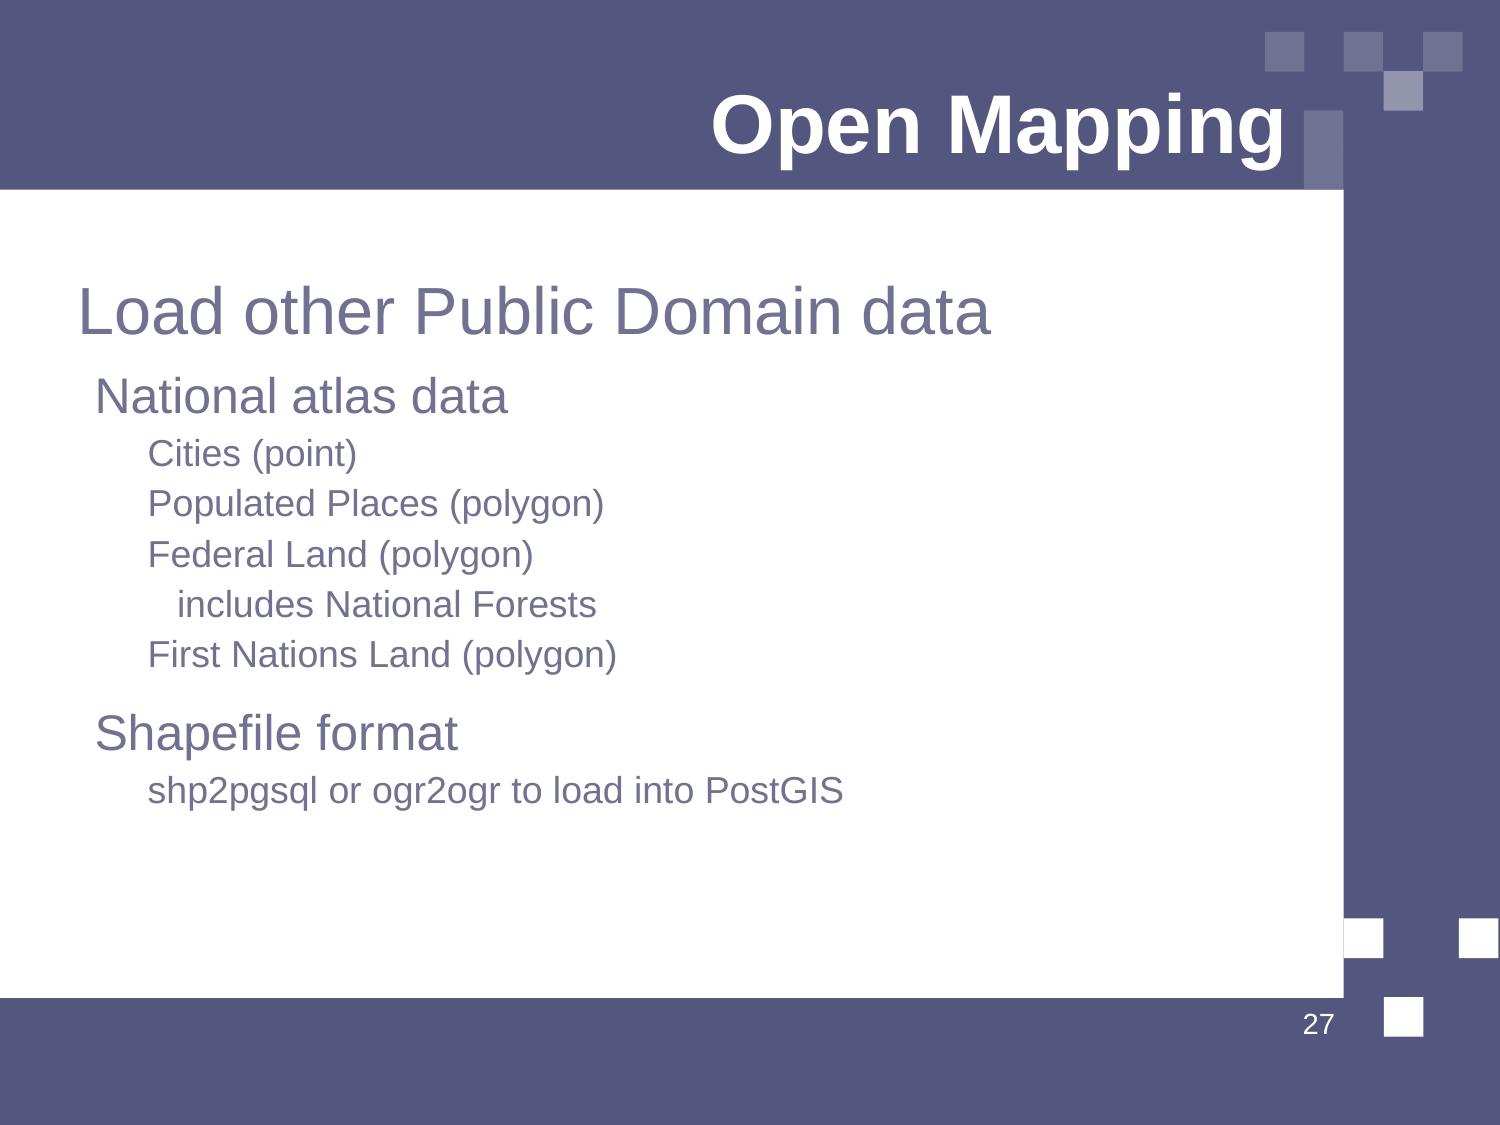

# Open Mapping
 Load other Public Domain data
National atlas data
Cities (point)
Populated Places (polygon)
Federal Land (polygon)
includes National Forests
First Nations Land (polygon)
Shapefile format
shp2pgsql or ogr2ogr to load into PostGIS
27